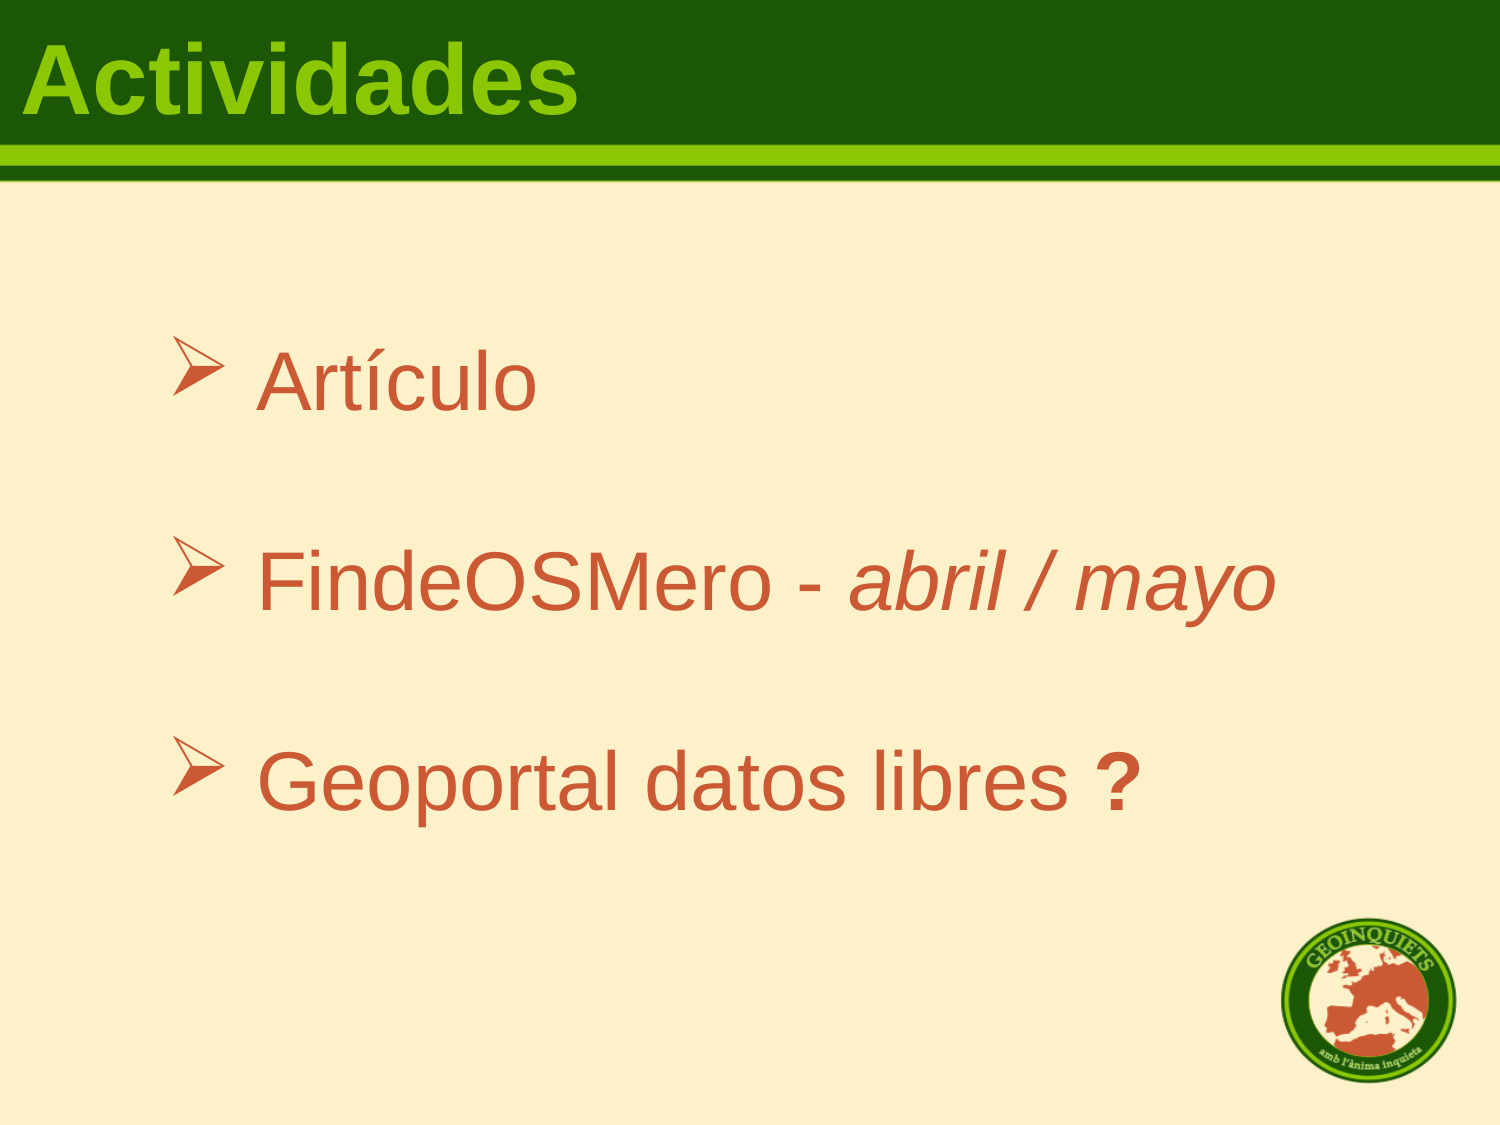

Actividades
 Artículo
 FindeOSMero - abril / mayo
 Geoportal datos libres ?